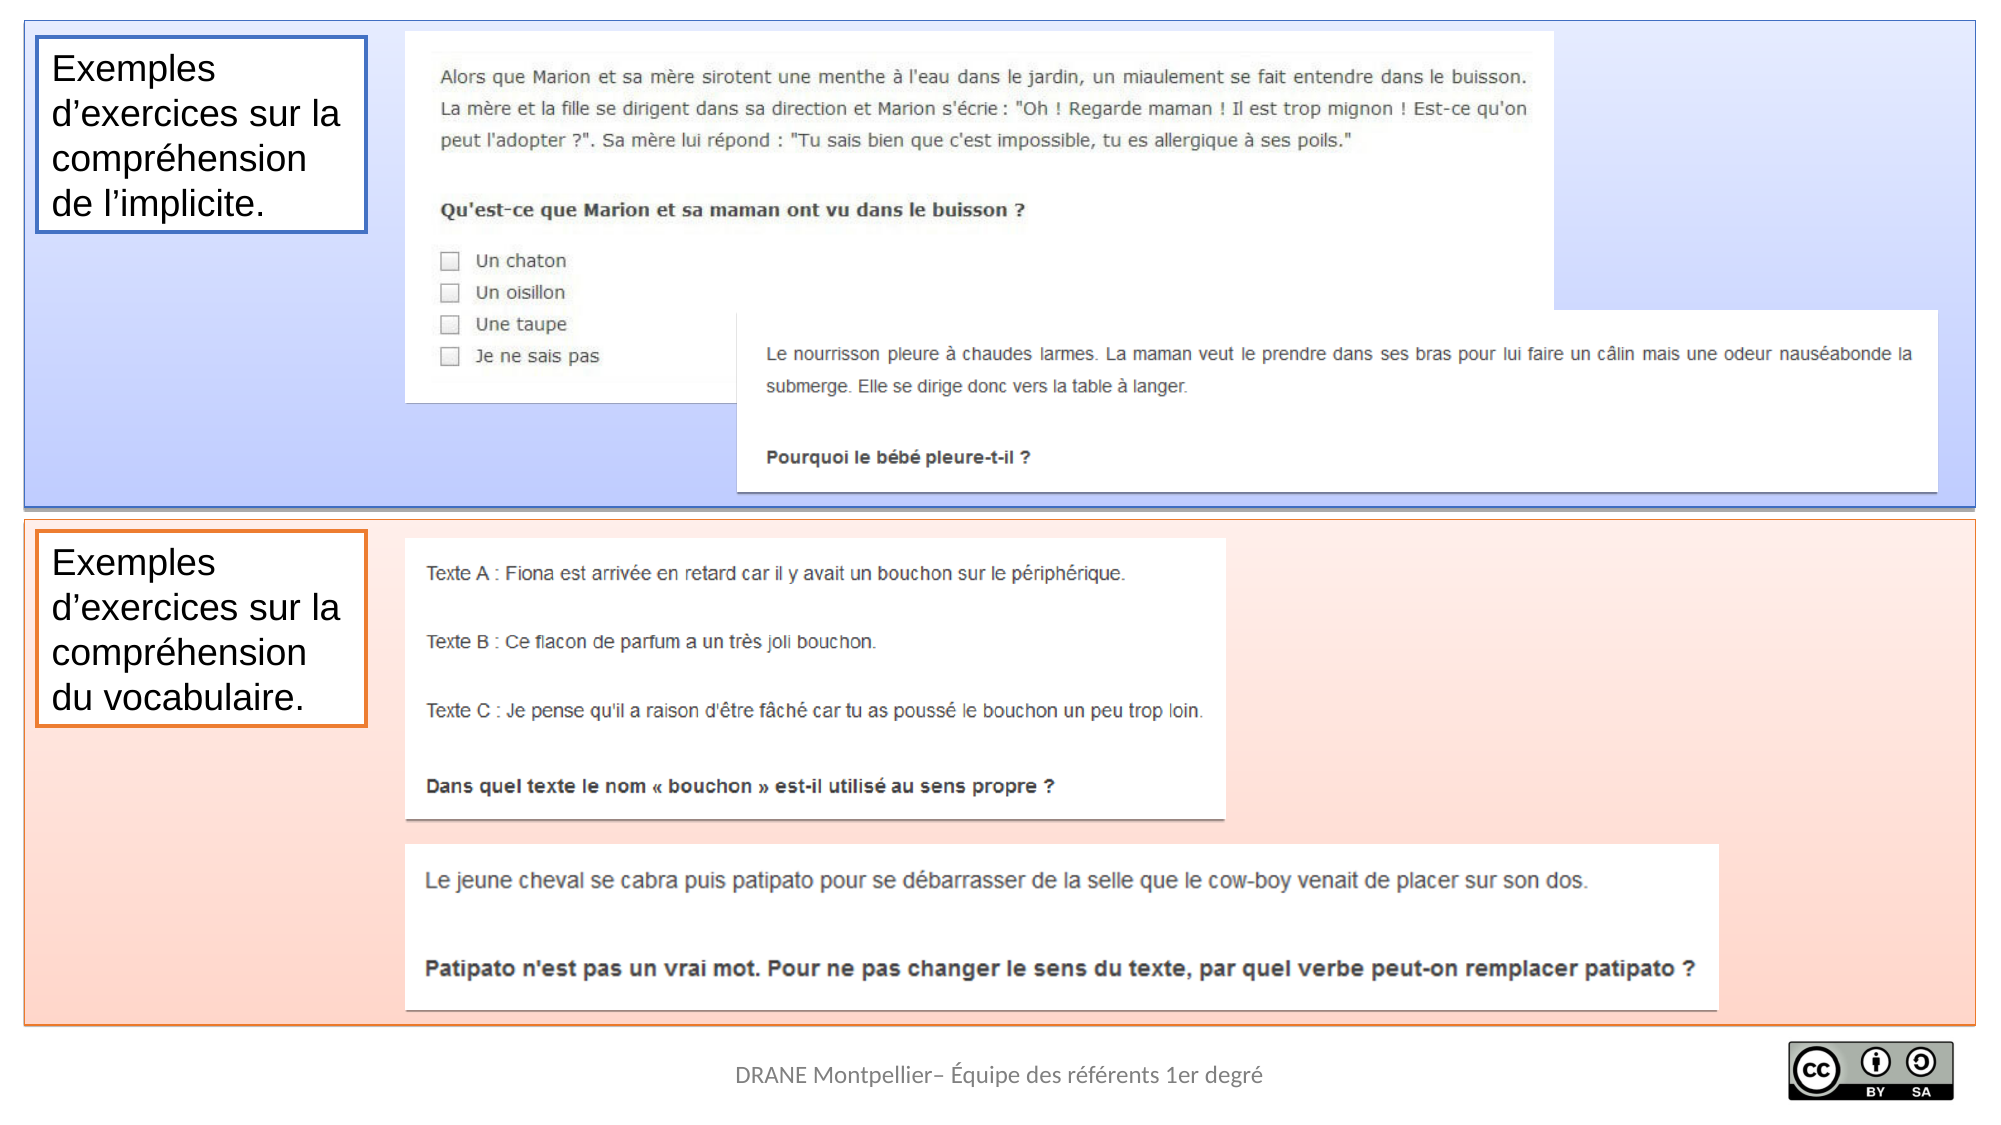

Exemples
d’exercices sur la
compréhension
de l’implicite.
Exemples
d’exercices sur la
compréhension
du vocabulaire.
DRANE Montpellier– Équipe des référents 1er degré